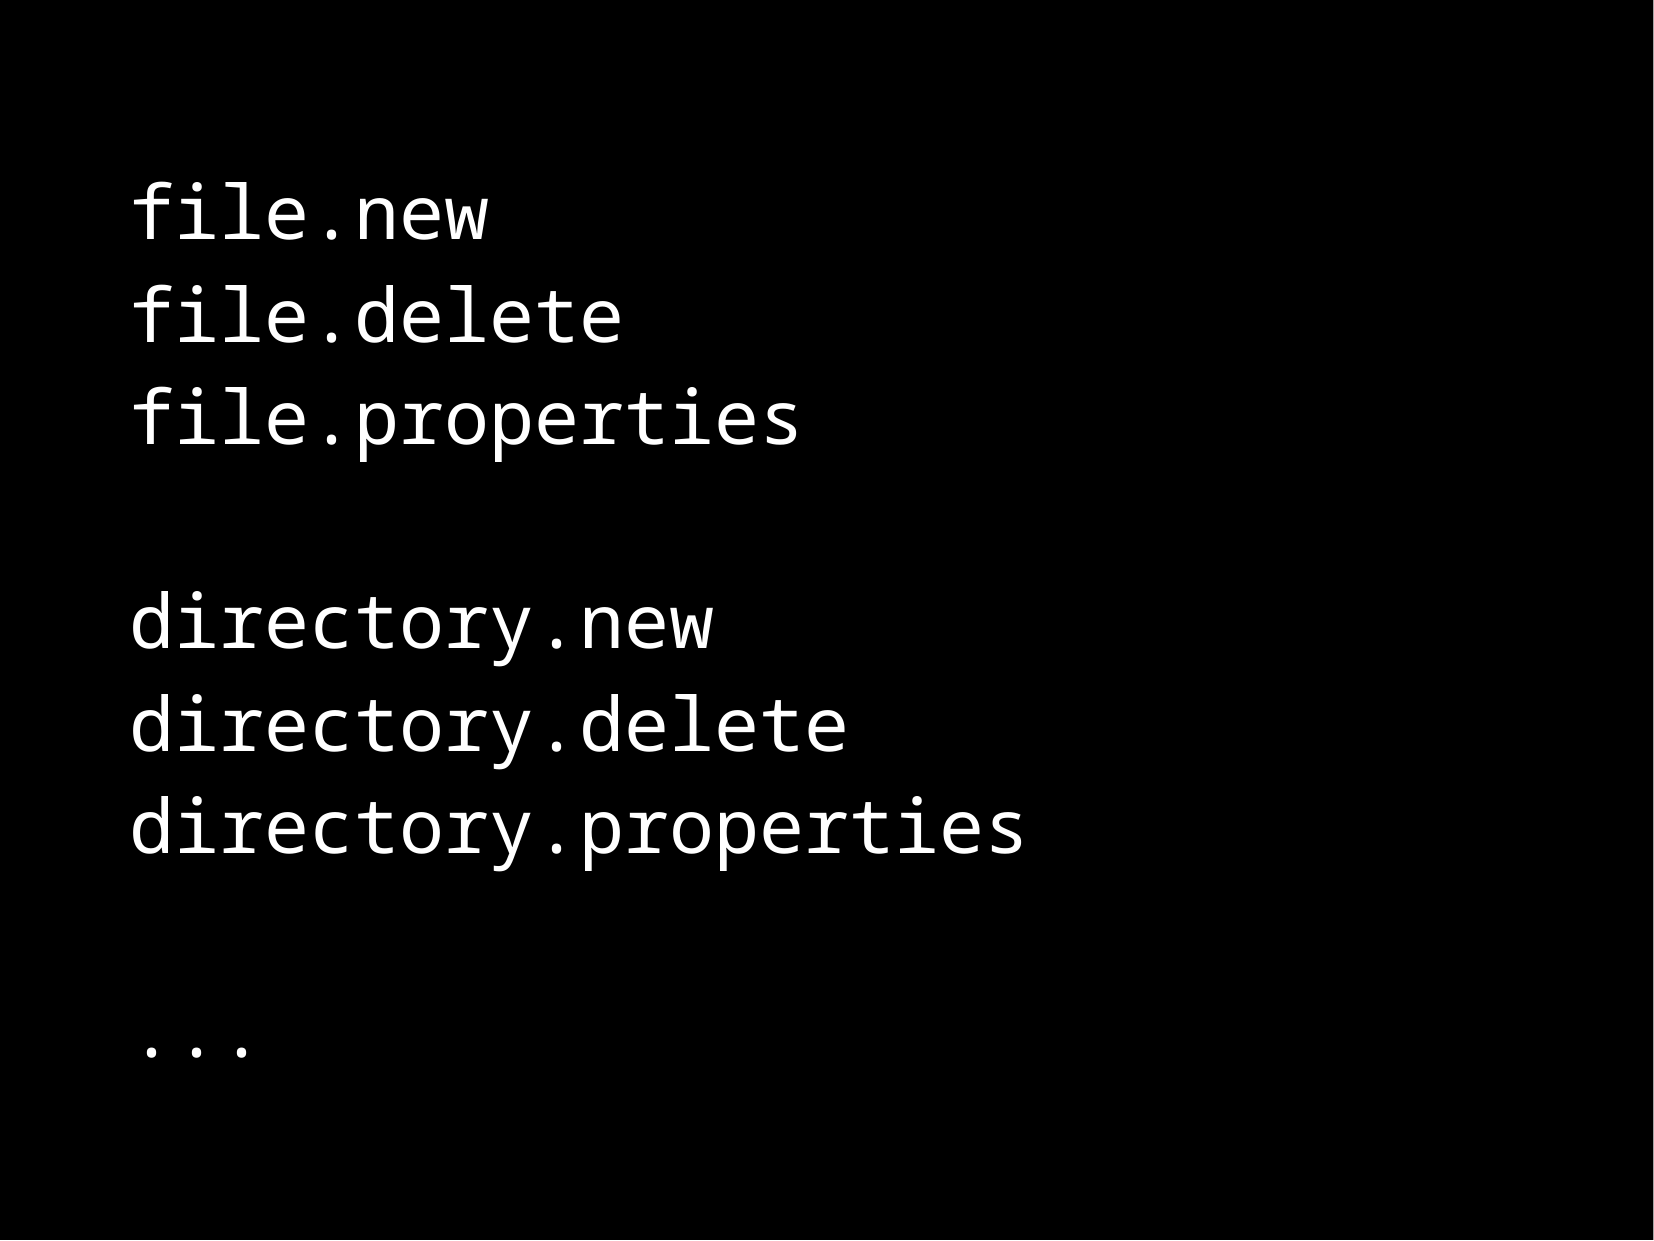

# file.new file.delete file.properties directory.new directory.delete directory.properties ...